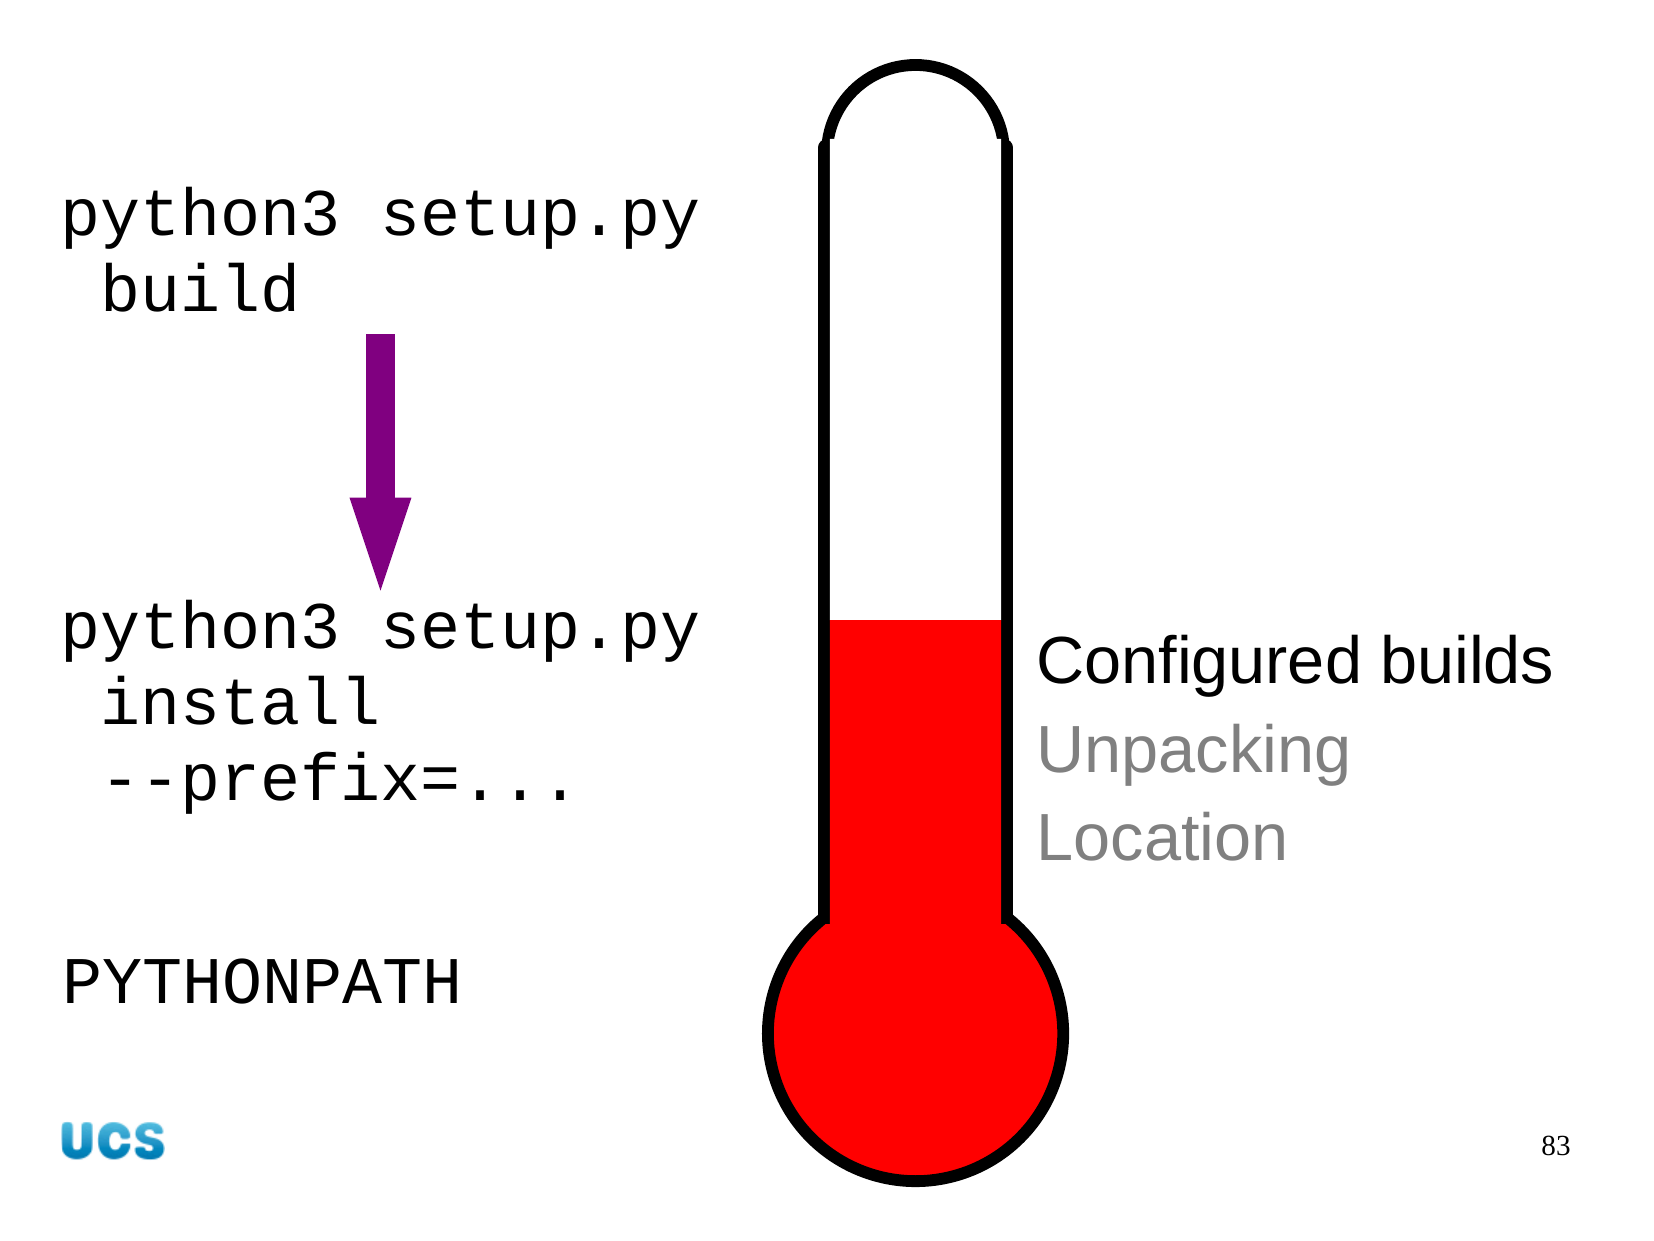

python3 setup.py
 build
python3 setup.py
 install
 --prefix=...
Configured builds
Unpacking
Location
PYTHONPATH
83